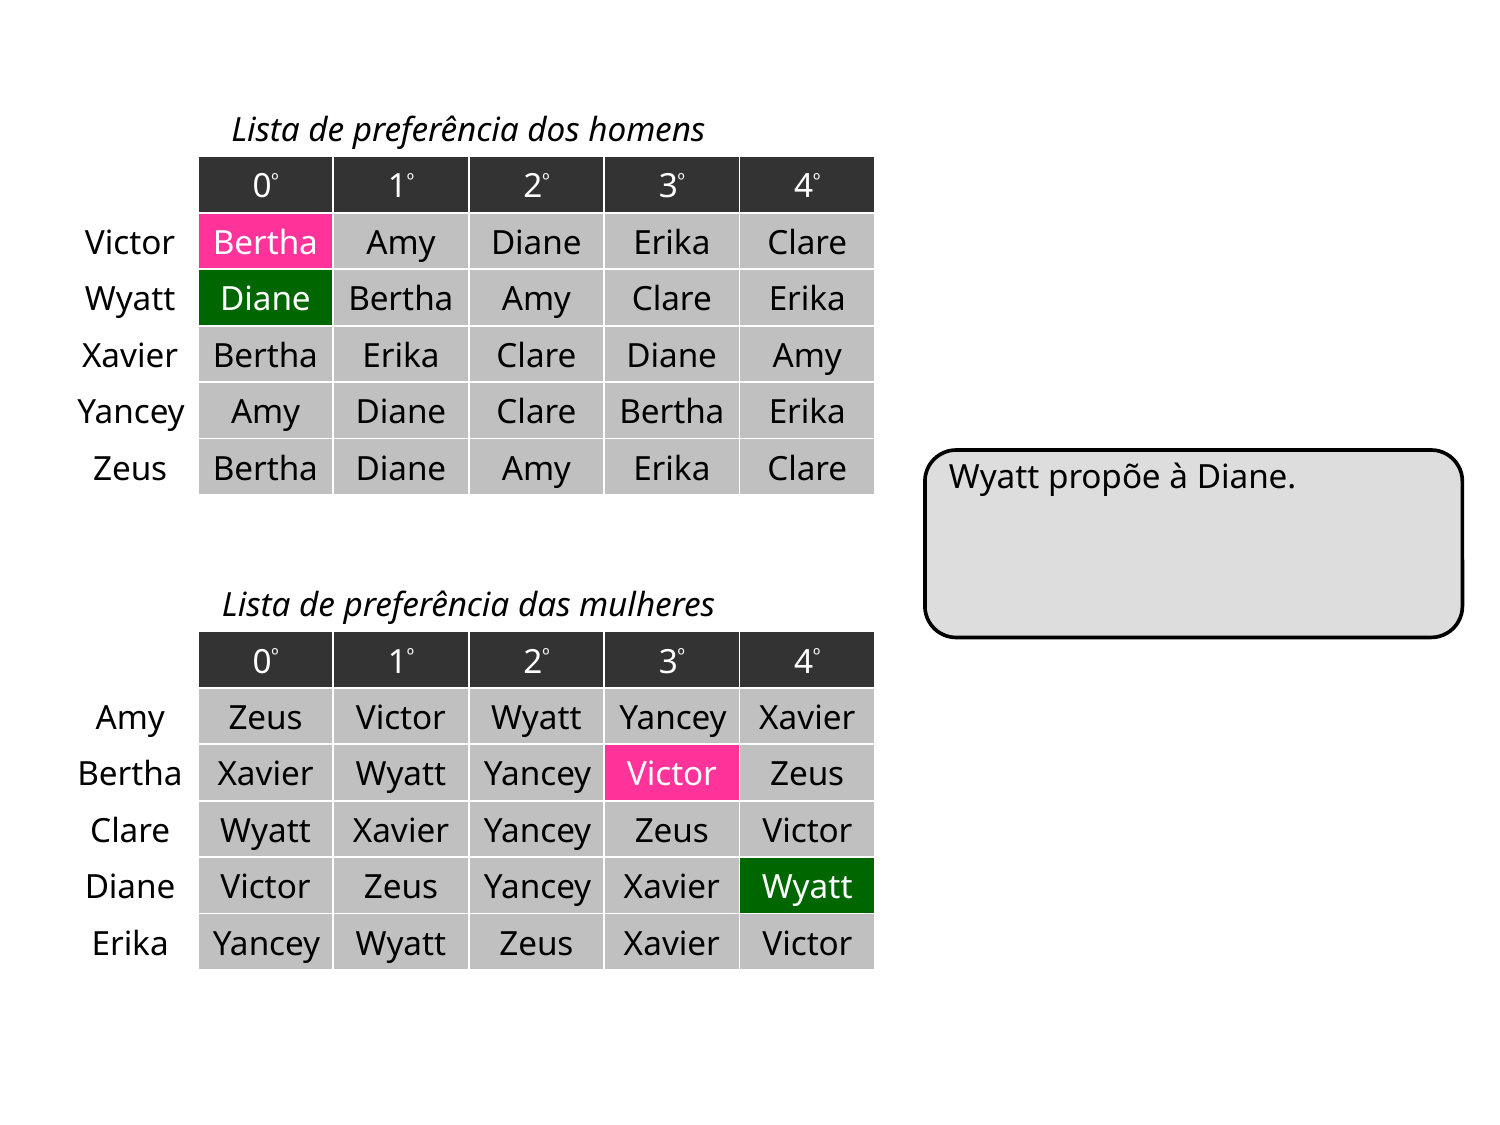

Bertha
Diane
Wyatt
Wyatt propõe à Diane.
Victor